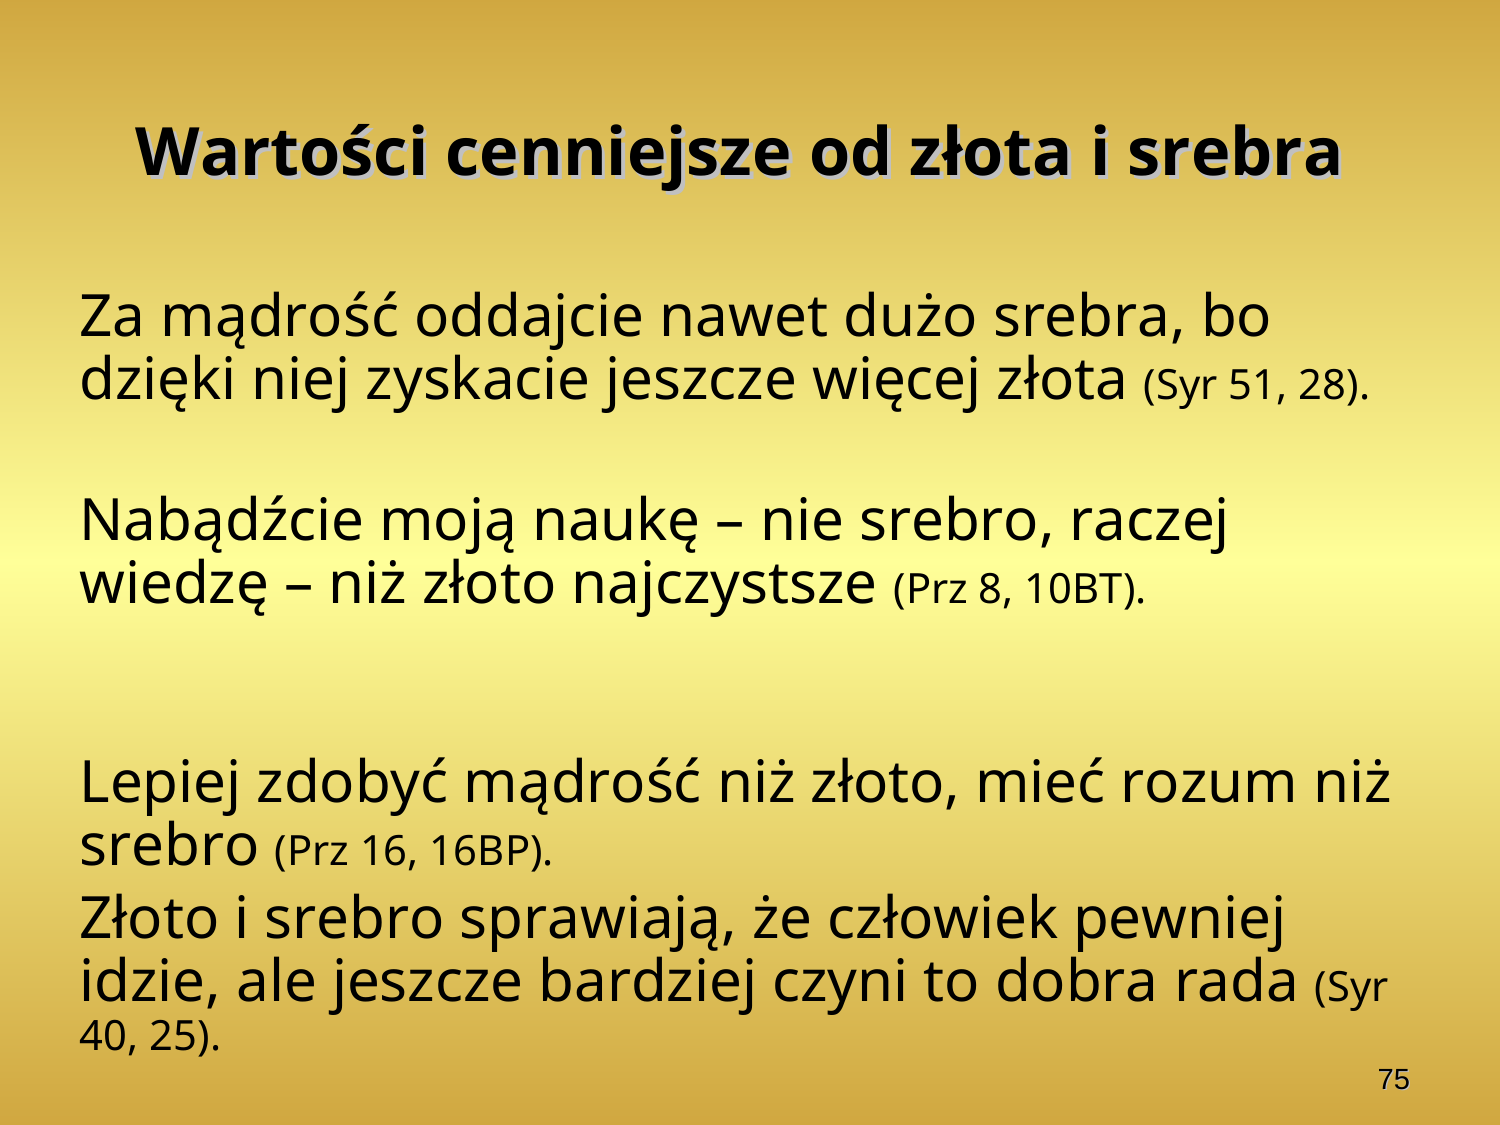

# Wartości cenniejsze od złota i srebra
Za mądrość oddajcie nawet dużo srebra, bo dzięki niej zyskacie jeszcze więcej złota (Syr 51, 28).
Nabądźcie moją naukę – nie srebro, raczej wiedzę – niż złoto najczystsze (Prz 8, 10BT).
Lepiej zdobyć mądrość niż złoto, mieć rozum niż srebro (Prz 16, 16BP).
Złoto i srebro sprawiają, że człowiek pewniej idzie, ale jeszcze bardziej czyni to dobra rada (Syr 40, 25).